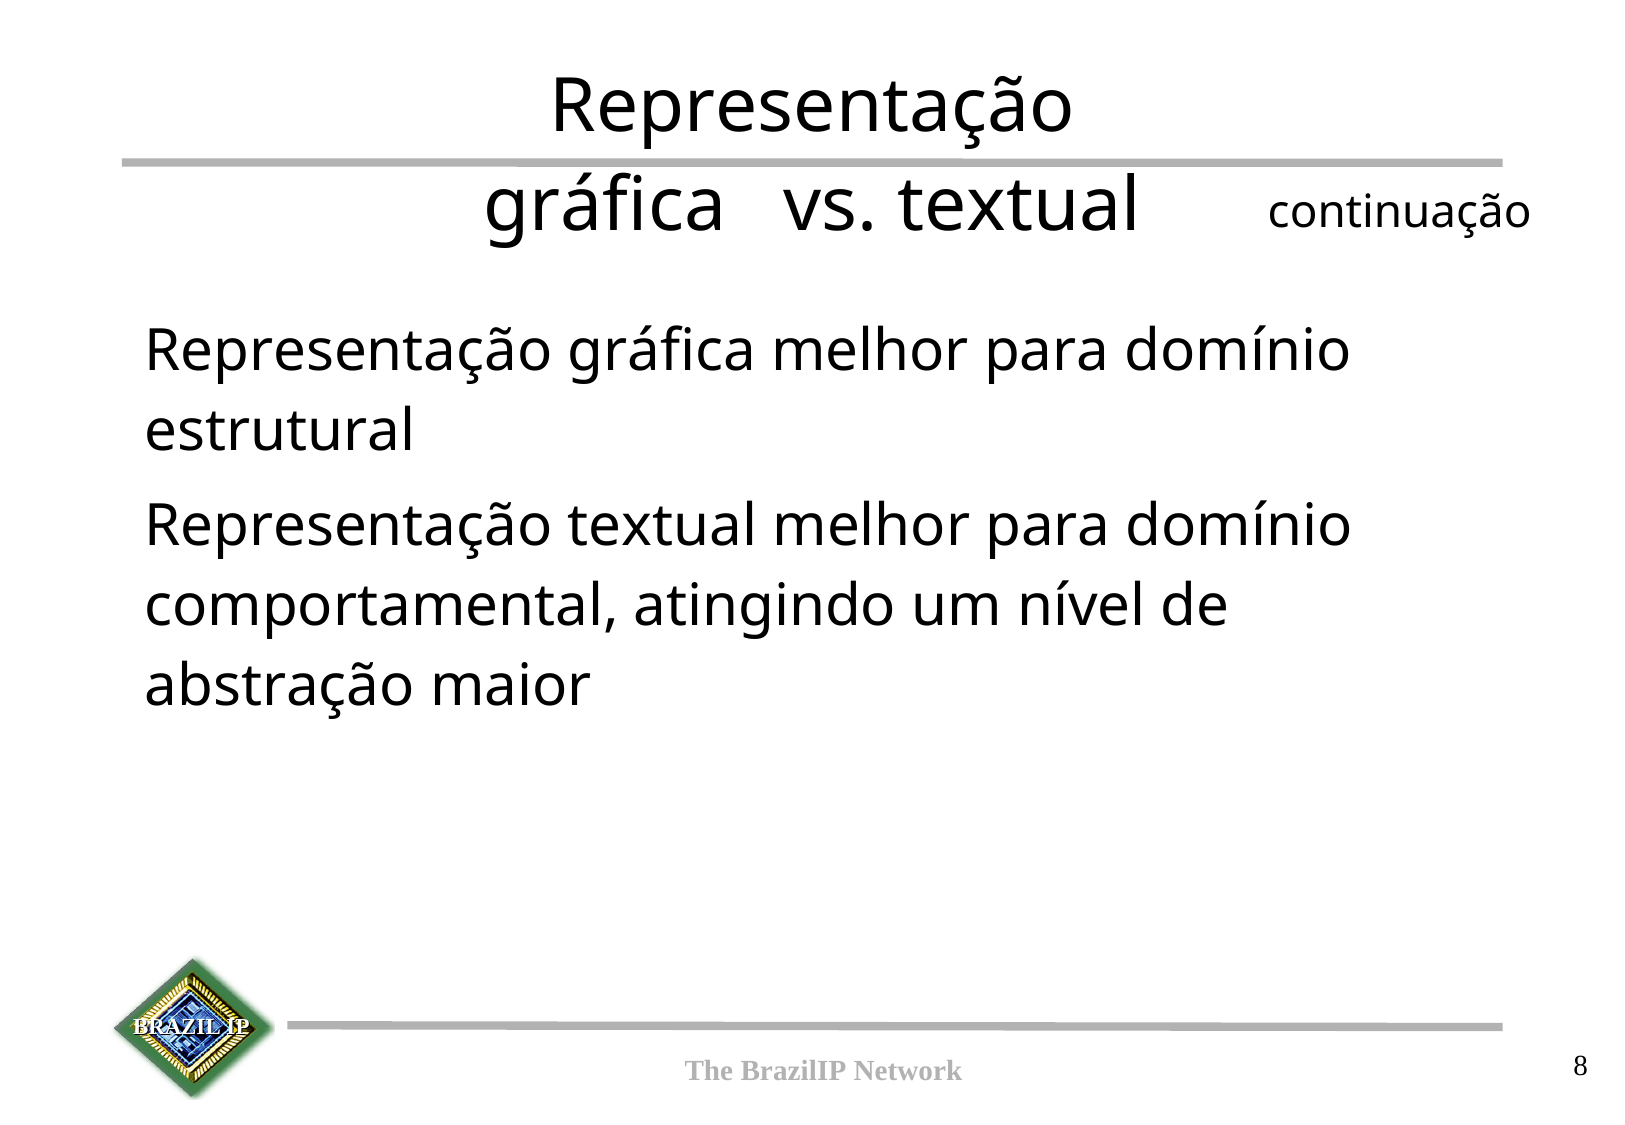

Representação
gráfica	vs. textual
continuação
# Representação gráfica melhor para domínio estrutural
Representação textual melhor para domínio comportamental, atingindo um nível de abstração maior
8